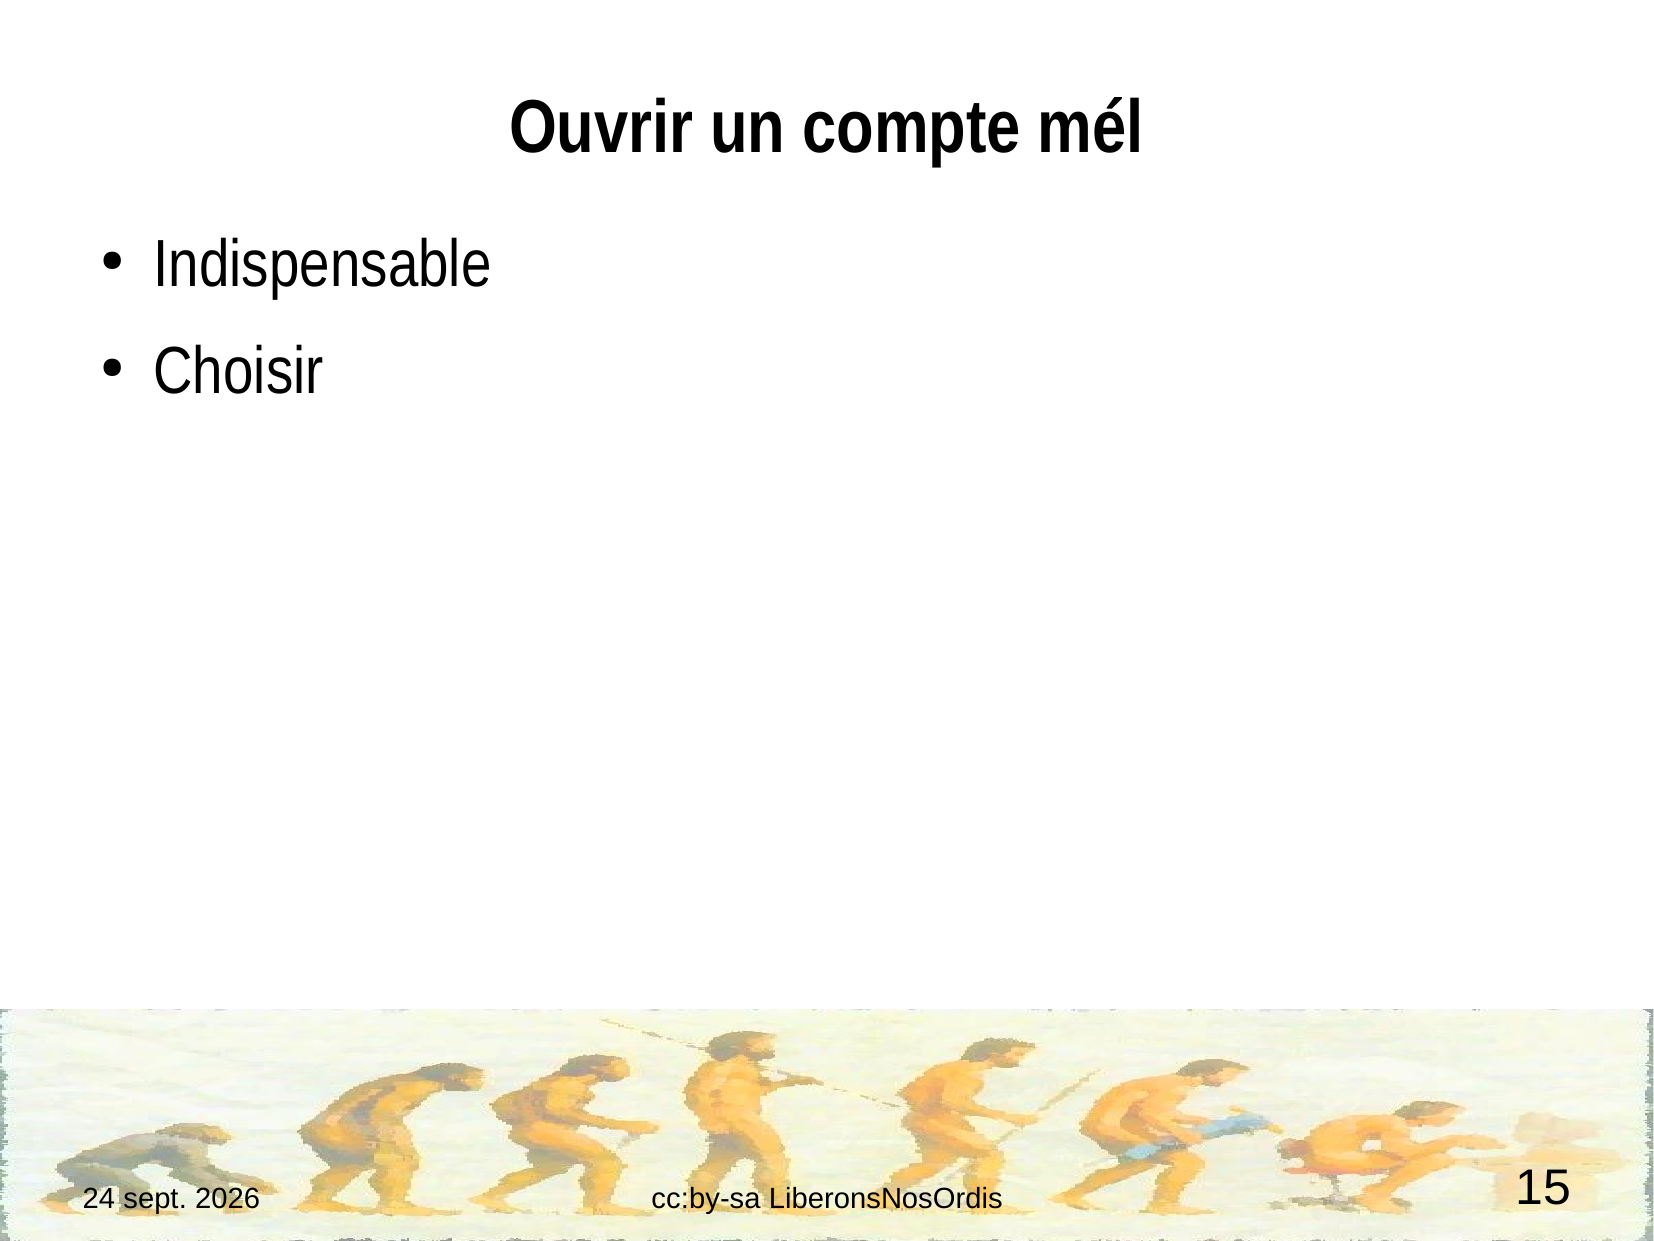

# Ouvrir un compte mél
Indispensable
Choisir
cc:by-sa LiberonsNosOrdis
15